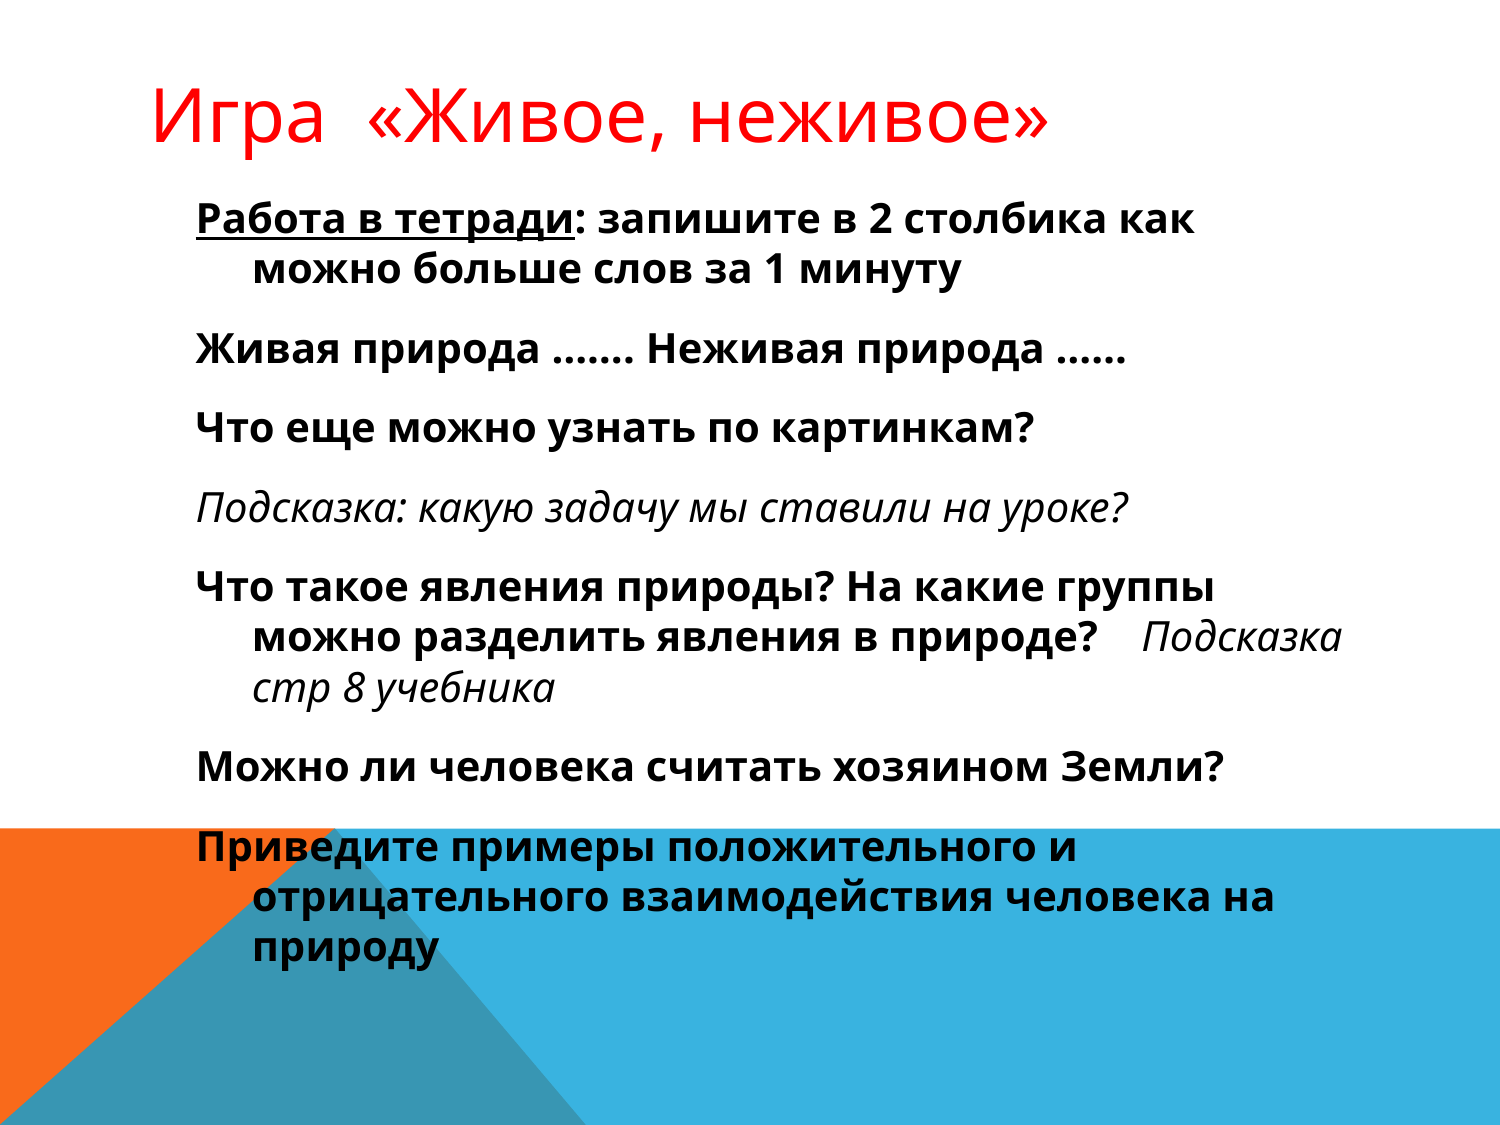

# Игра «Живое, неживое»
Работа в тетради: запишите в 2 столбика как можно больше слов за 1 минуту
Живая природа ……. Неживая природа ……
Что еще можно узнать по картинкам?
Подсказка: какую задачу мы ставили на уроке?
Что такое явления природы? На какие группы можно разделить явления в природе? Подсказка стр 8 учебника
Можно ли человека считать хозяином Земли?
Приведите примеры положительного и отрицательного взаимодействия человека на природу